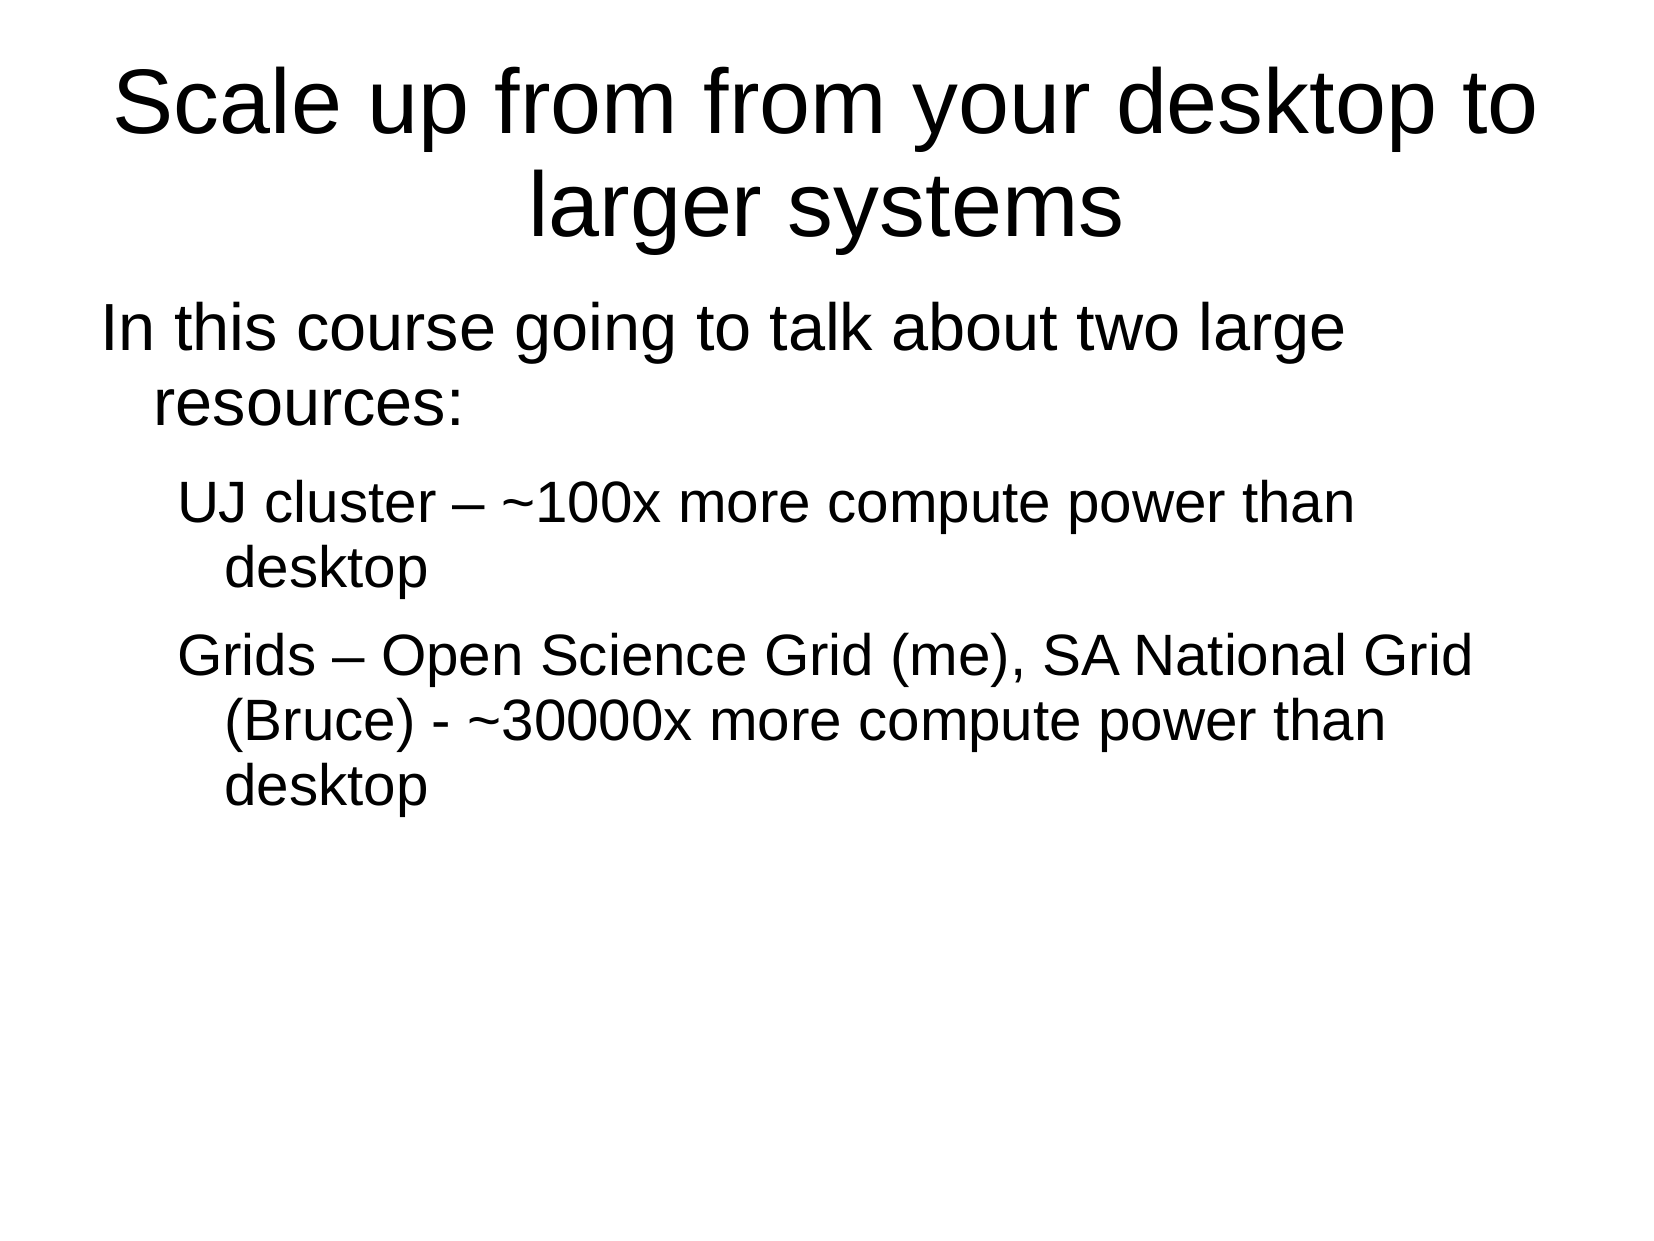

# Scale up from from your desktop to larger systems
In this course going to talk about two large resources:
UJ cluster – ~100x more compute power than desktop
Grids – Open Science Grid (me), SA National Grid (Bruce) - ~30000x more compute power than desktop